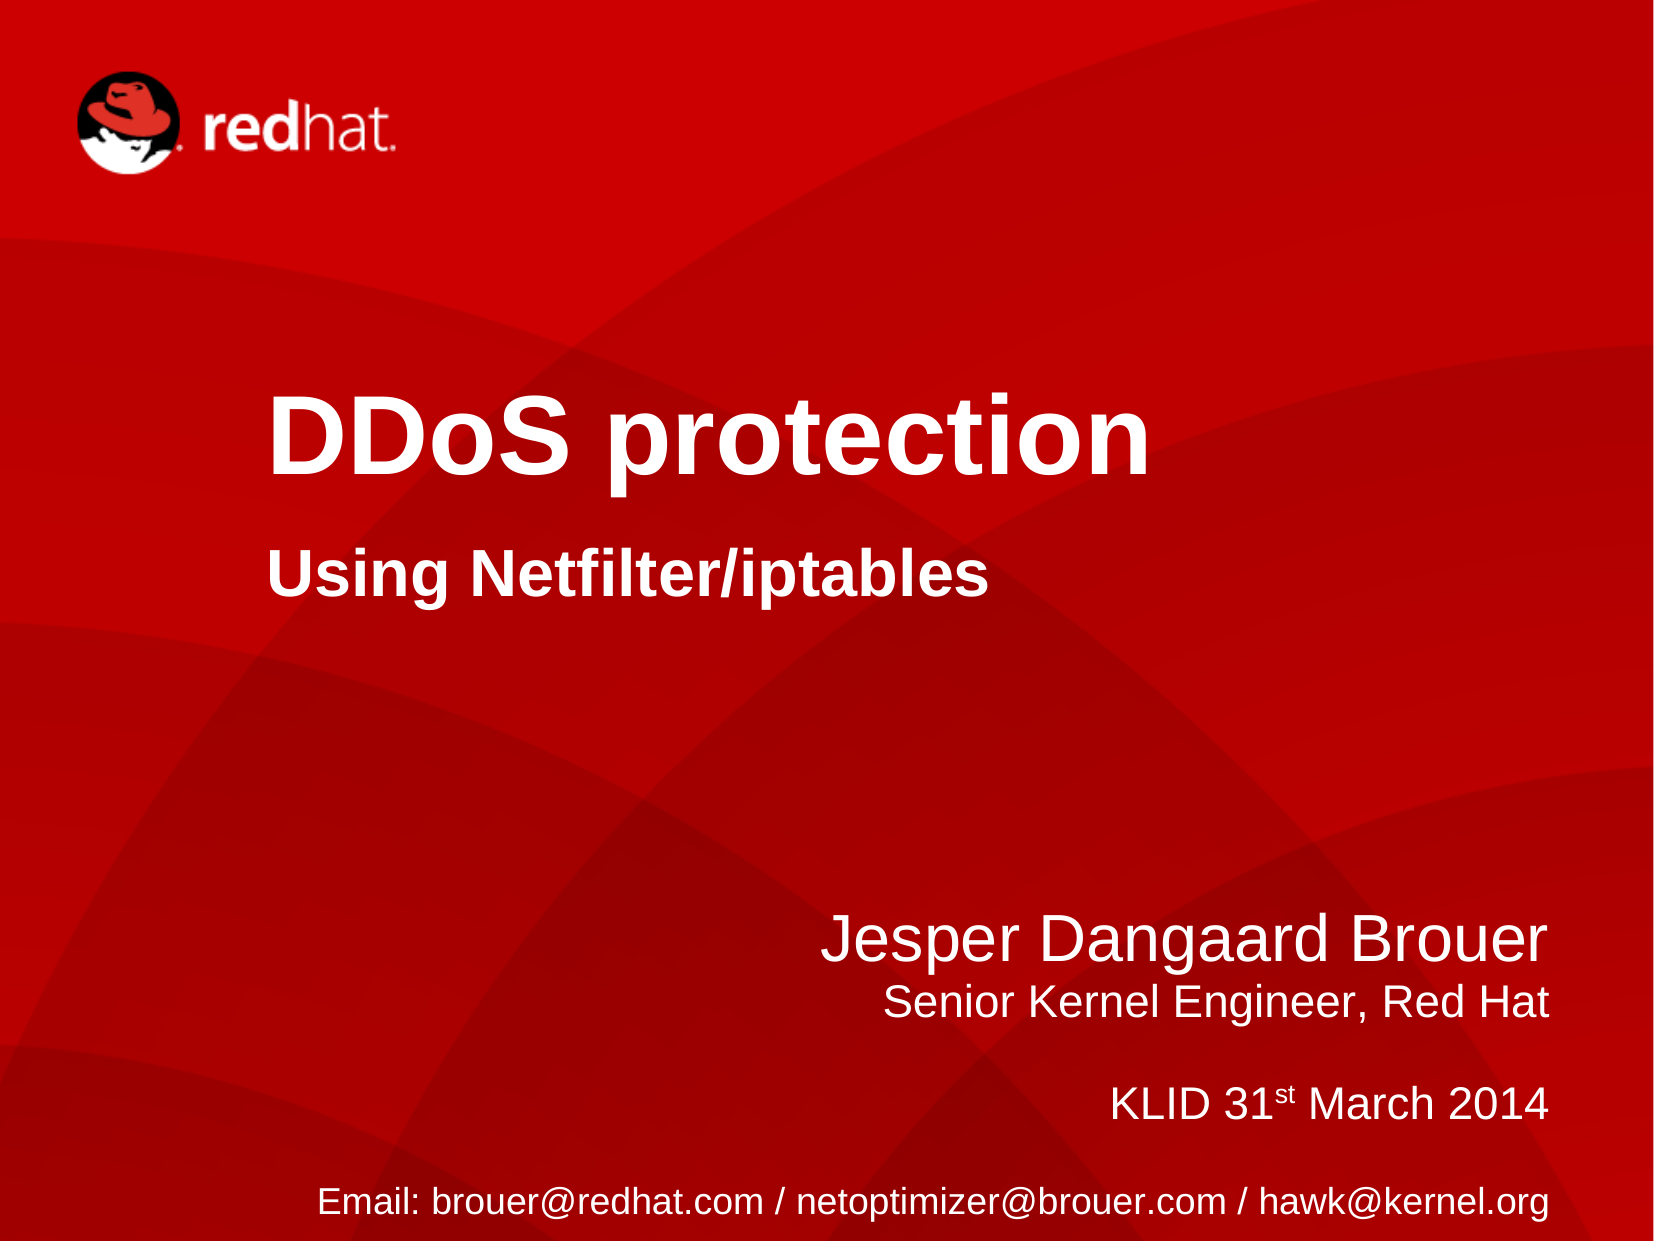

DDoS protection
Using Netfilter/iptables
Jesper Dangaard Brouer
Senior Kernel Engineer, Red Hat
KLID 31st March 2014
Email: brouer@redhat.com / netoptimizer@brouer.com / hawk@kernel.org